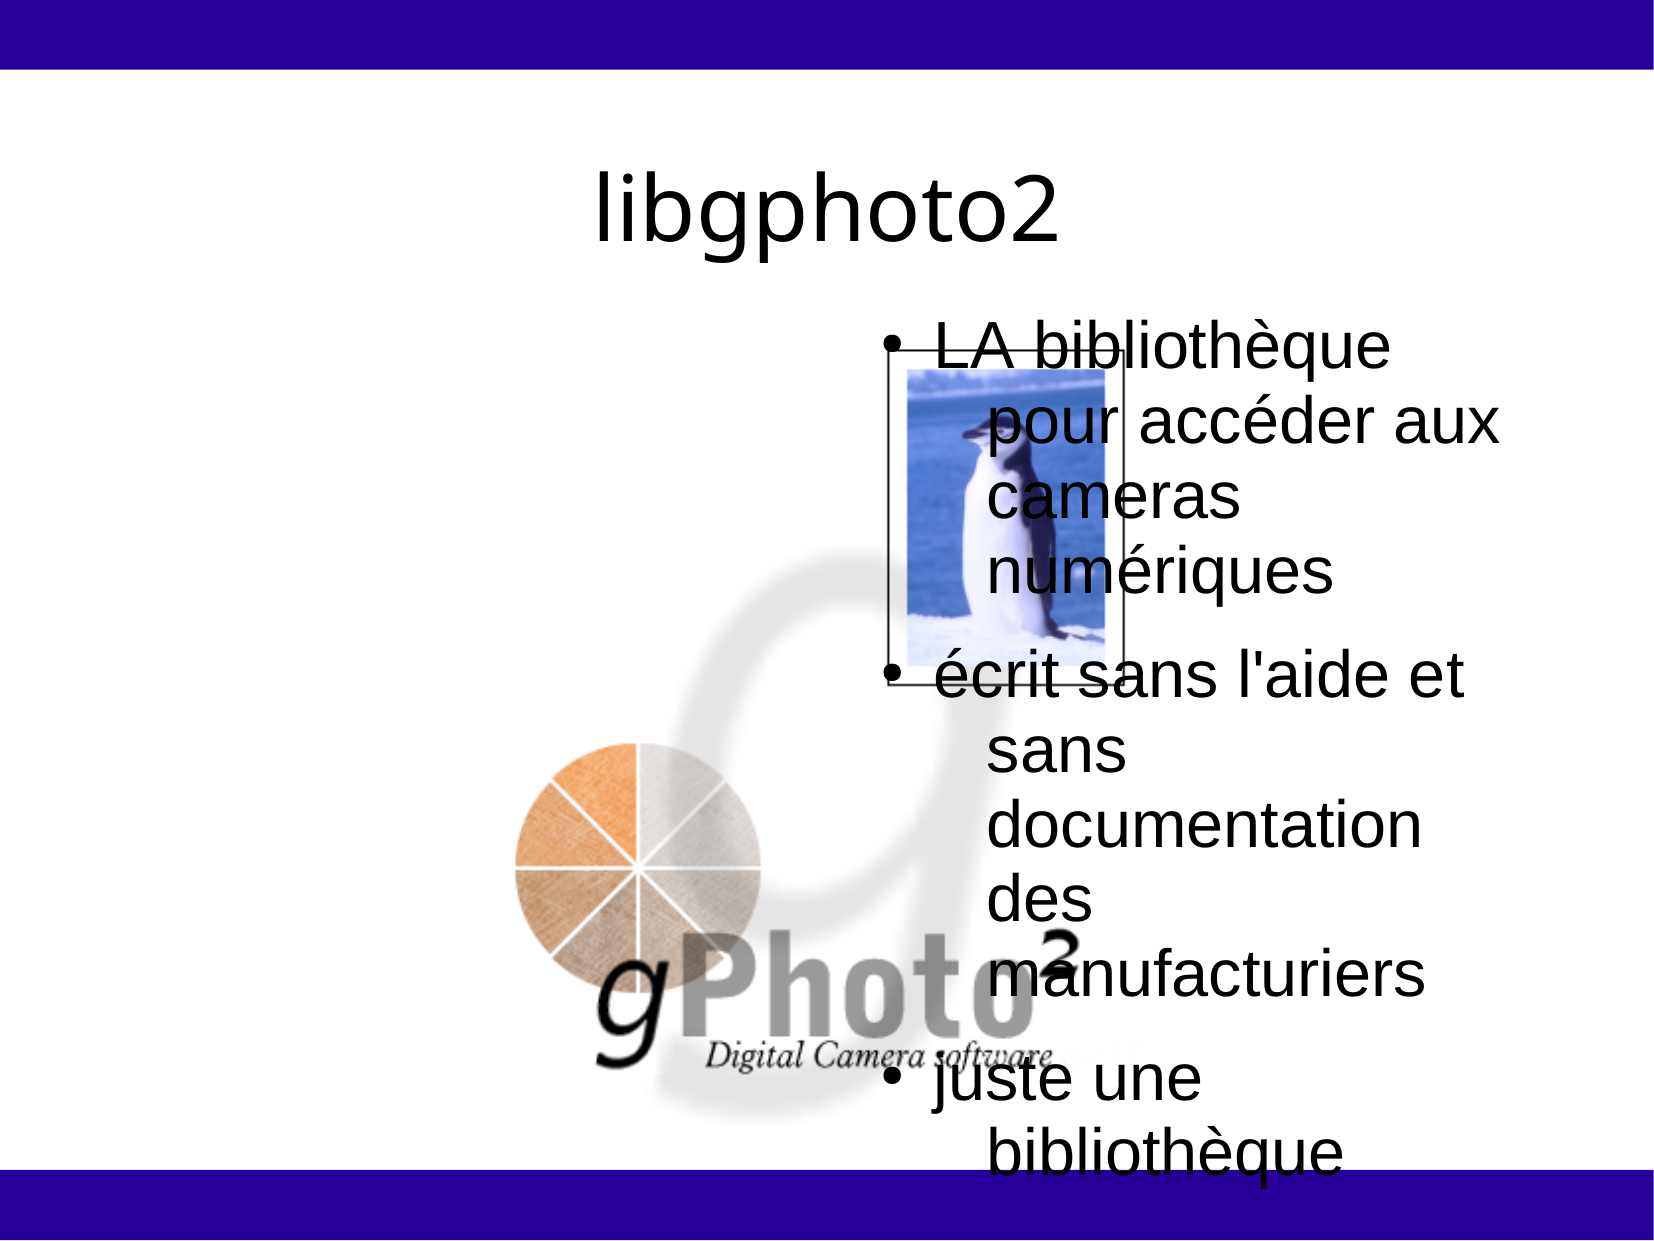

# libgphoto2
LA bibliothèque pour accéder aux cameras numériques
écrit sans l'aide et sans documentation des manufacturiers
juste une bibliothèque